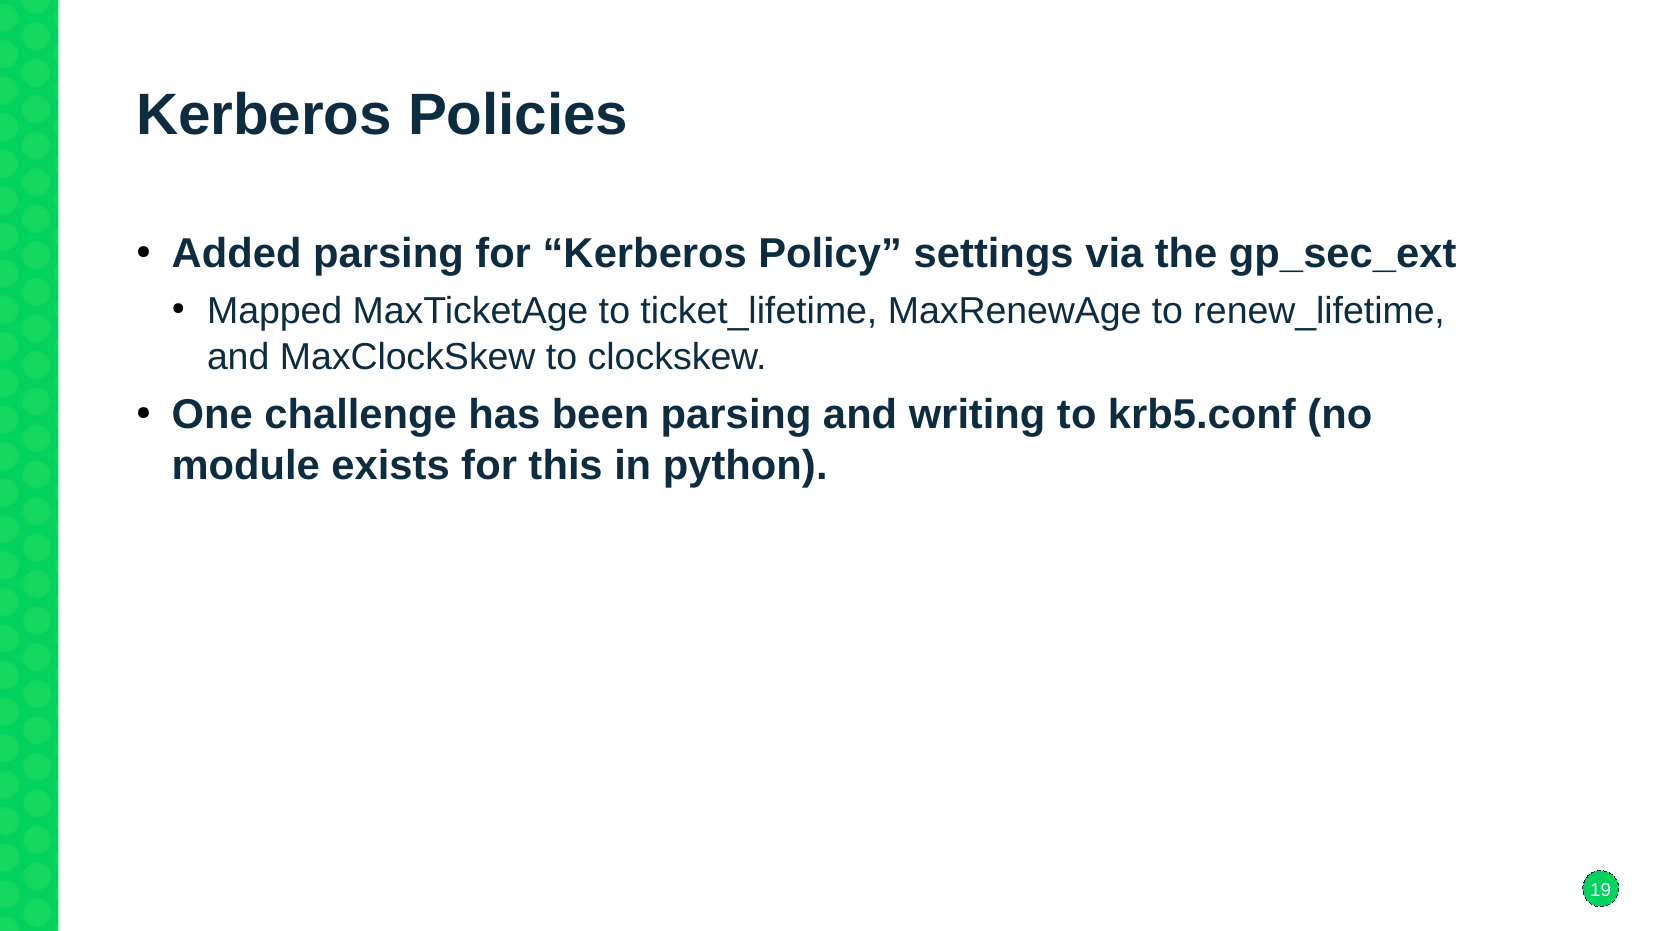

# Kerberos Policies
Added parsing for “Kerberos Policy” settings via the gp_sec_ext
Mapped MaxTicketAge to ticket_lifetime, MaxRenewAge to renew_lifetime, and MaxClockSkew to clockskew.
One challenge has been parsing and writing to krb5.conf (no module exists for this in python).
19